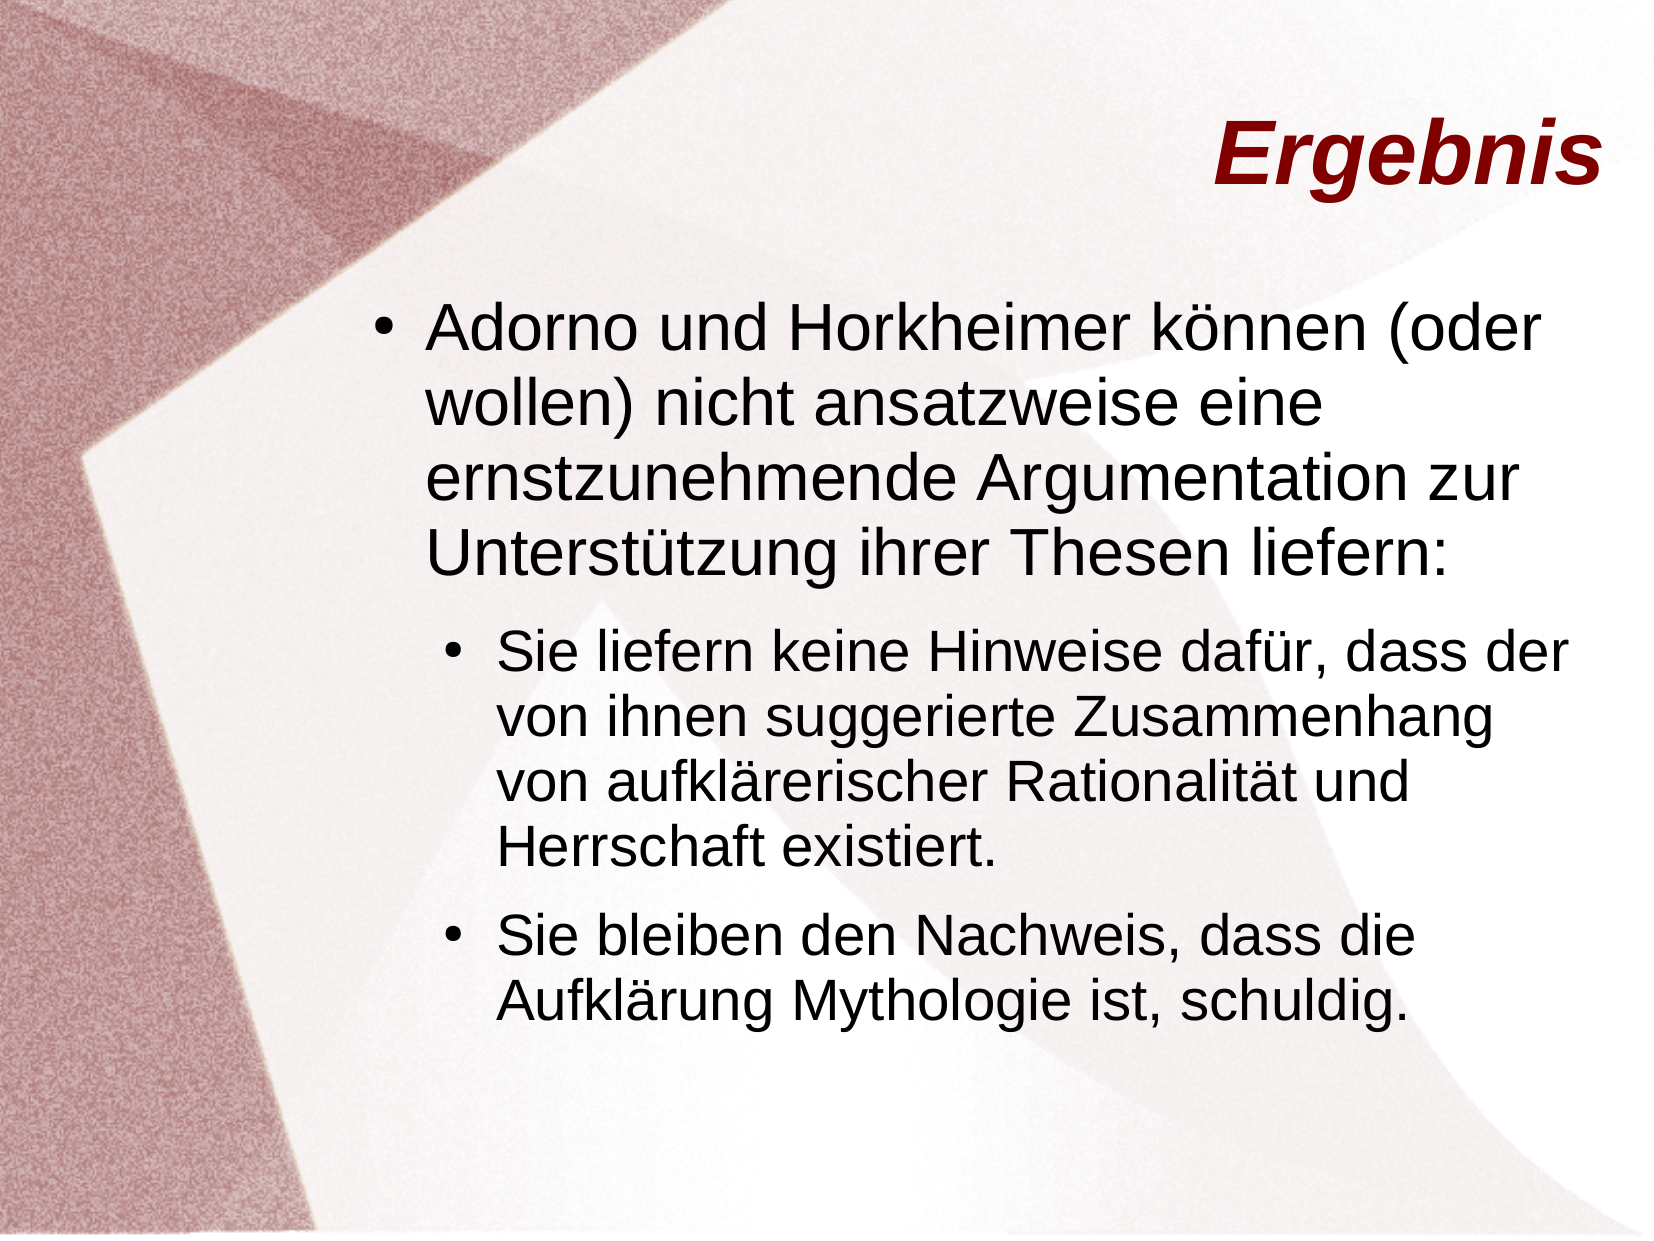

# Ergebnis
Adorno und Horkheimer können (oder wollen) nicht ansatzweise eine ernstzunehmende Argumentation zur Unterstützung ihrer Thesen liefern:
Sie liefern keine Hinweise dafür, dass der von ihnen suggerierte Zusammenhang von aufklärerischer Rationalität und Herrschaft existiert.
Sie bleiben den Nachweis, dass die Aufklärung Mythologie ist, schuldig.